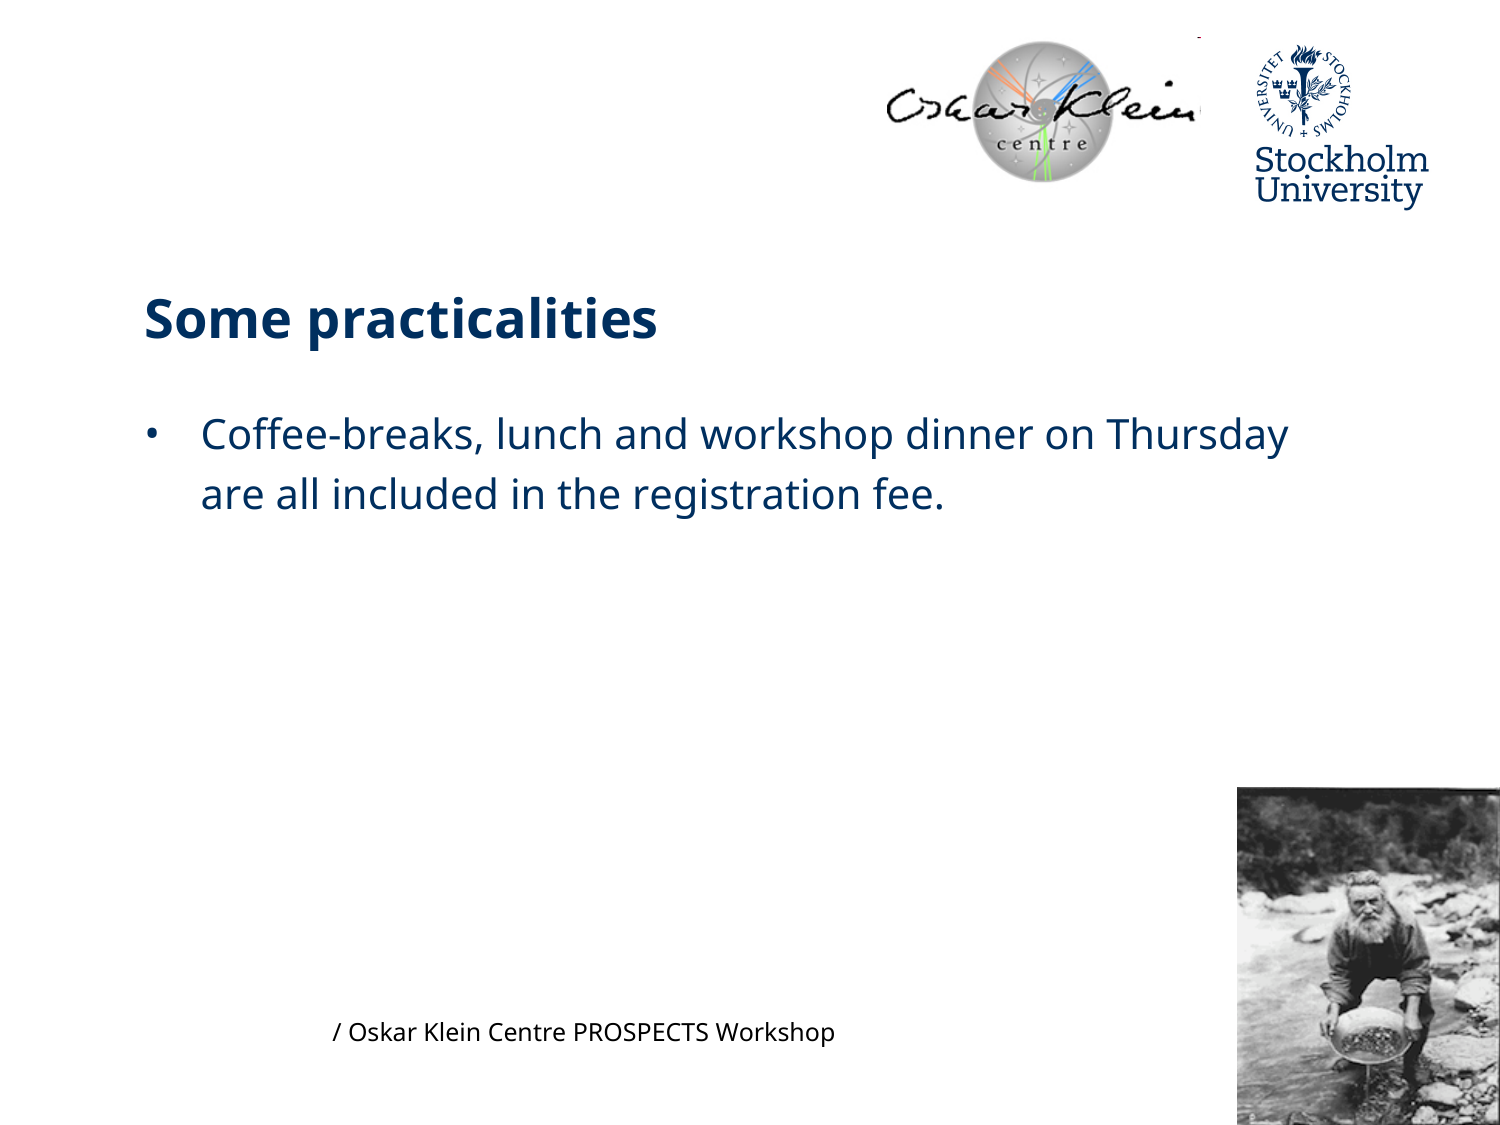

# Some practicalities
Coffee-breaks, lunch and workshop dinner on Thursday are all included in the registration fee.
Oskar Klein Centre PROSPECTS Workshop